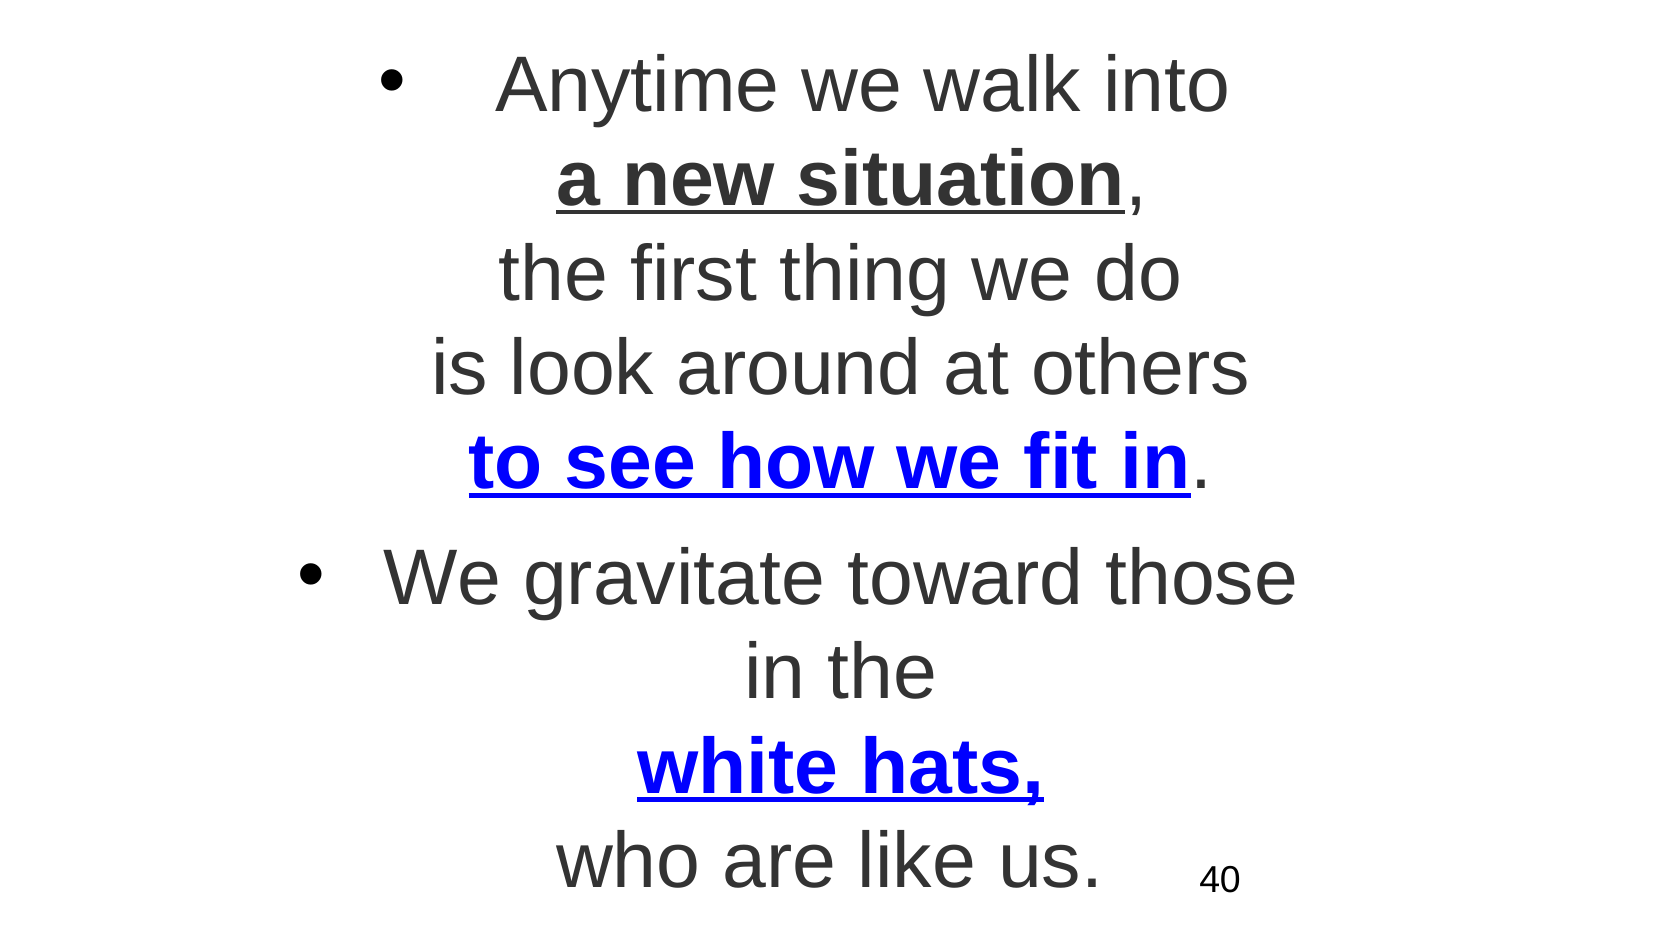

# Anytime we walk into a new situation, the first thing we do is look around at others to see how we fit in.
We gravitate toward those
in the
white hats,
who are like us.
40